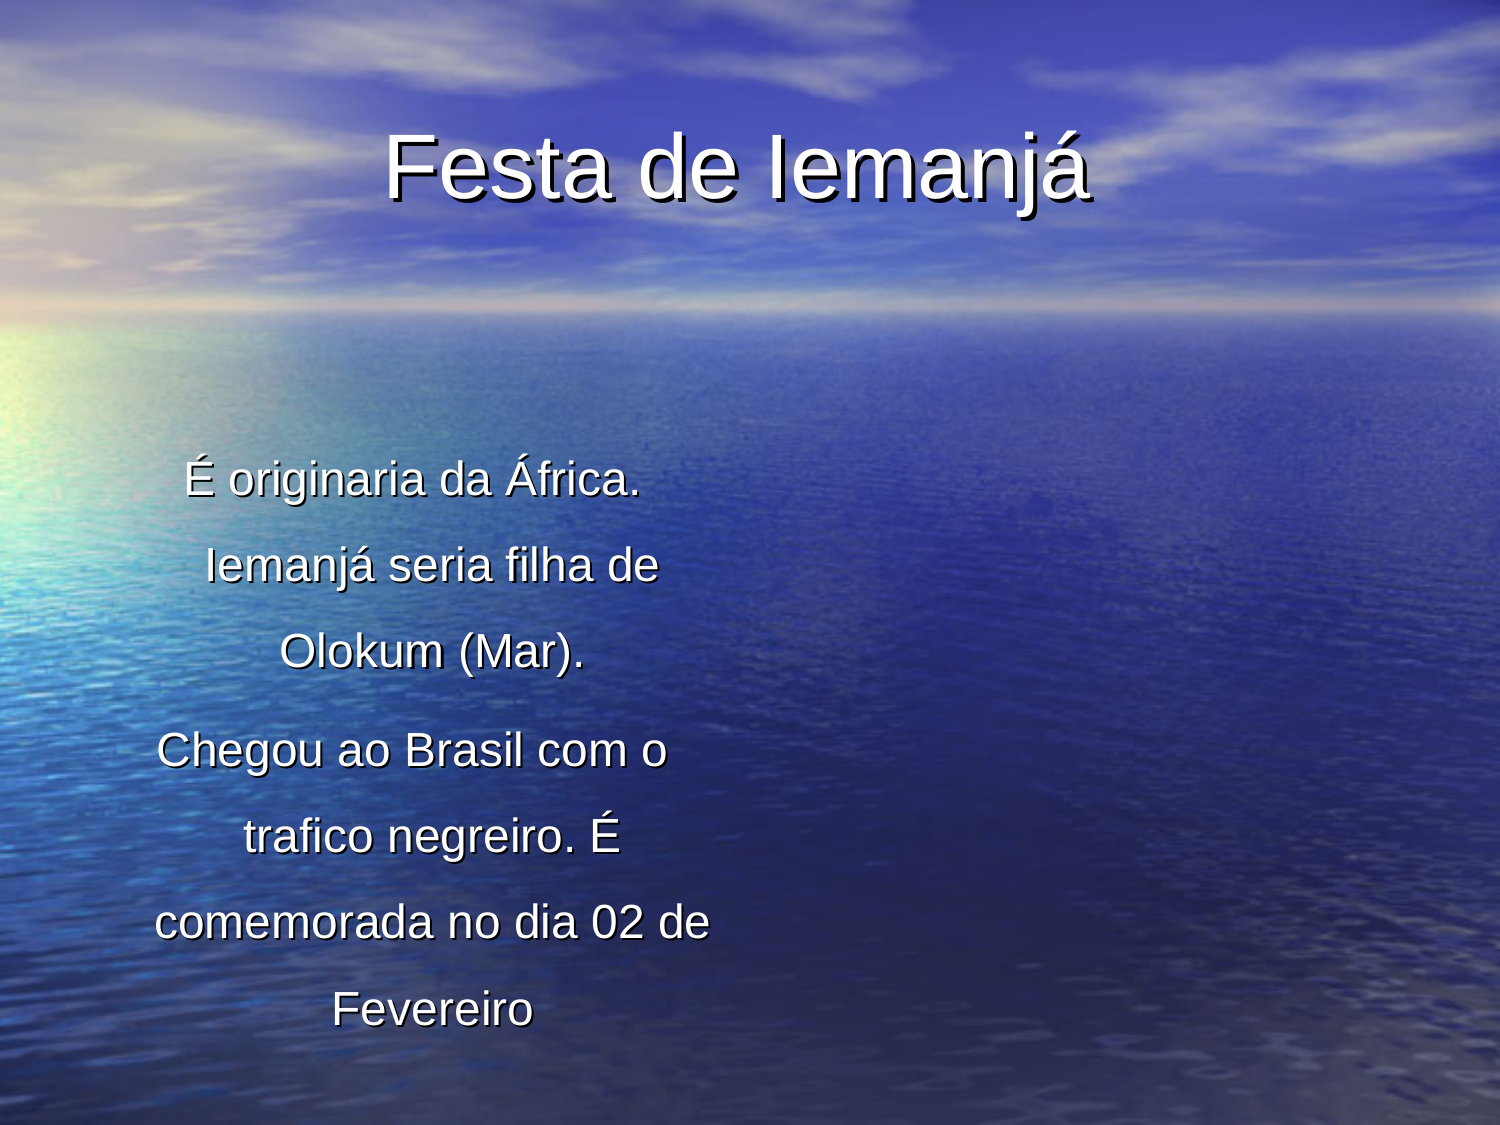

# Festa de Iemanjá
 É originaria da África. Iemanjá seria filha de Olokum (Mar).
 Chegou ao Brasil com o trafico negreiro. É comemorada no dia 02 de Fevereiro